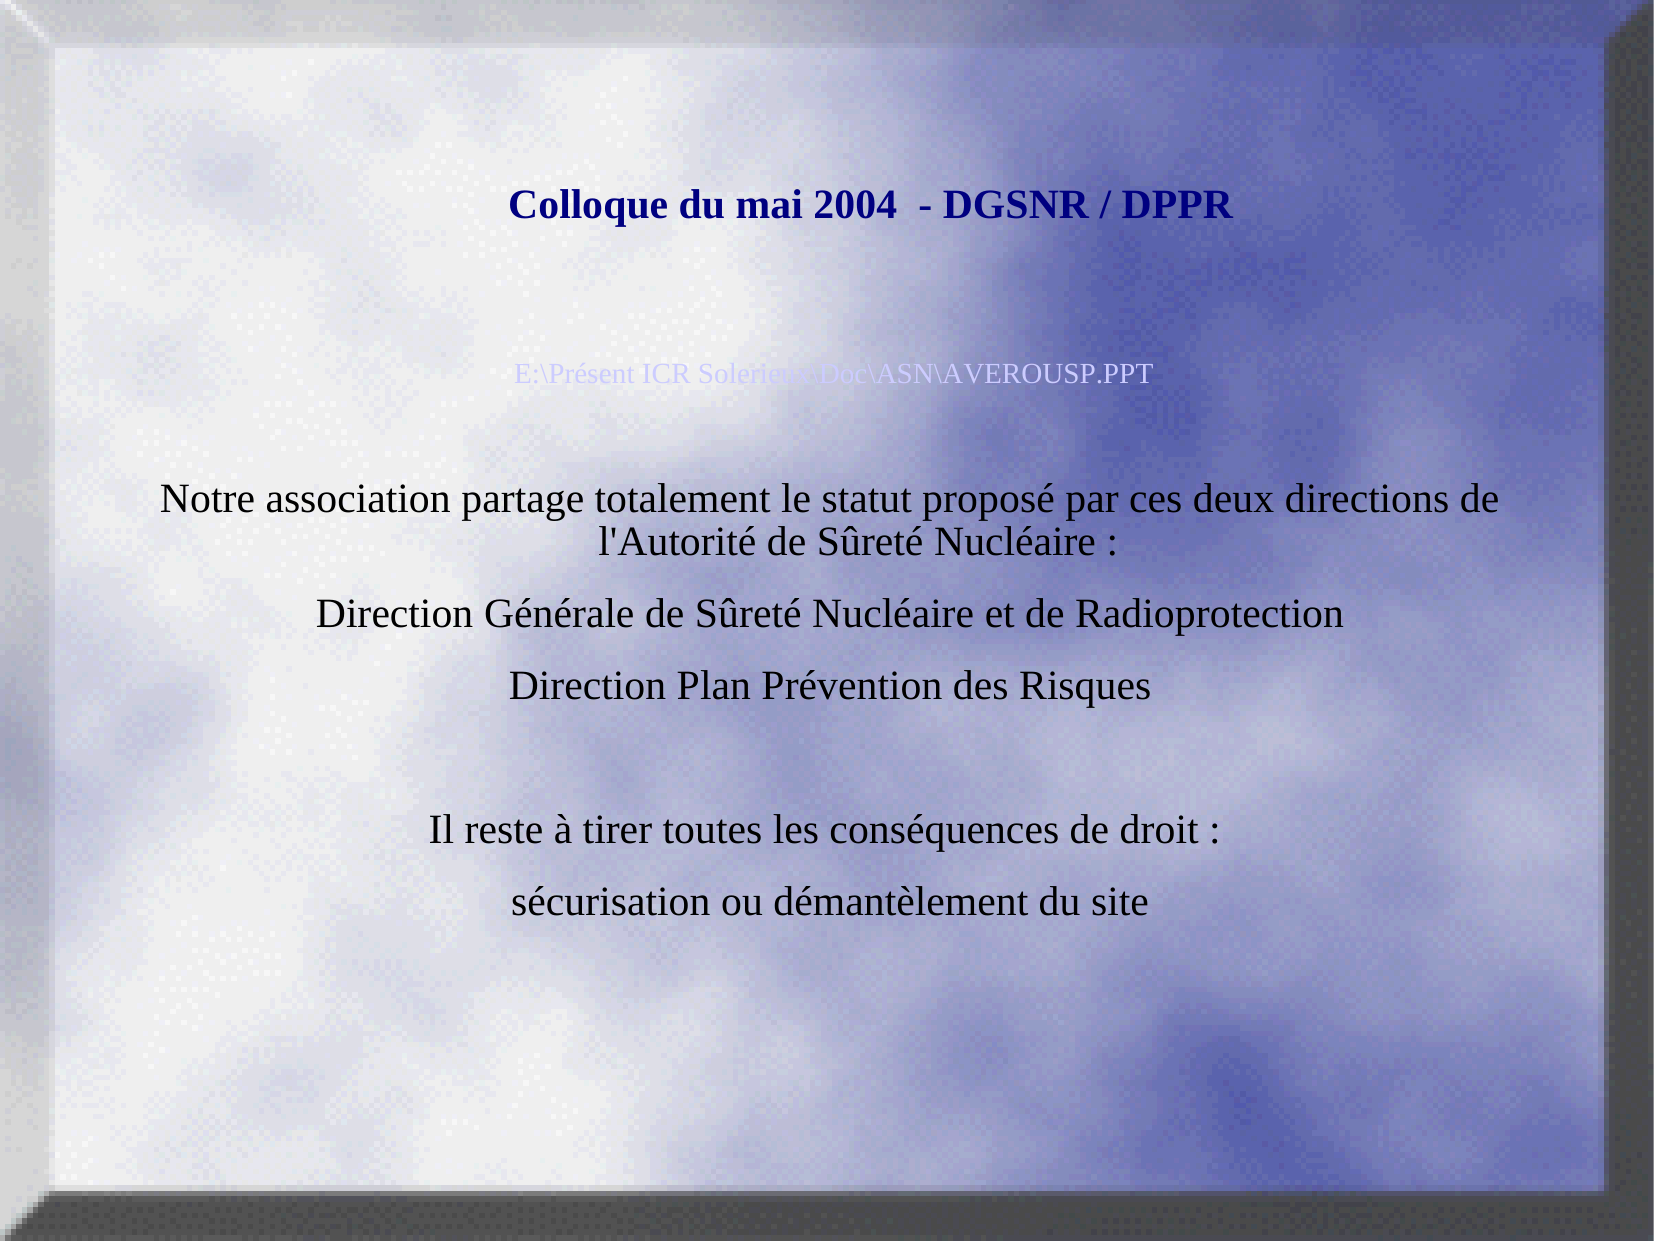

# Colloque du mai 2004 - DGSNR / DPPR
 E:\Présent ICR Solerieux\Doc\ASN\AVEROUSP.PPT
Notre association partage totalement le statut proposé par ces deux directions de l'Autorité de Sûreté Nucléaire :
Direction Générale de Sûreté Nucléaire et de Radioprotection
Direction Plan Prévention des Risques
Il reste à tirer toutes les conséquences de droit :
sécurisation ou démantèlement du site